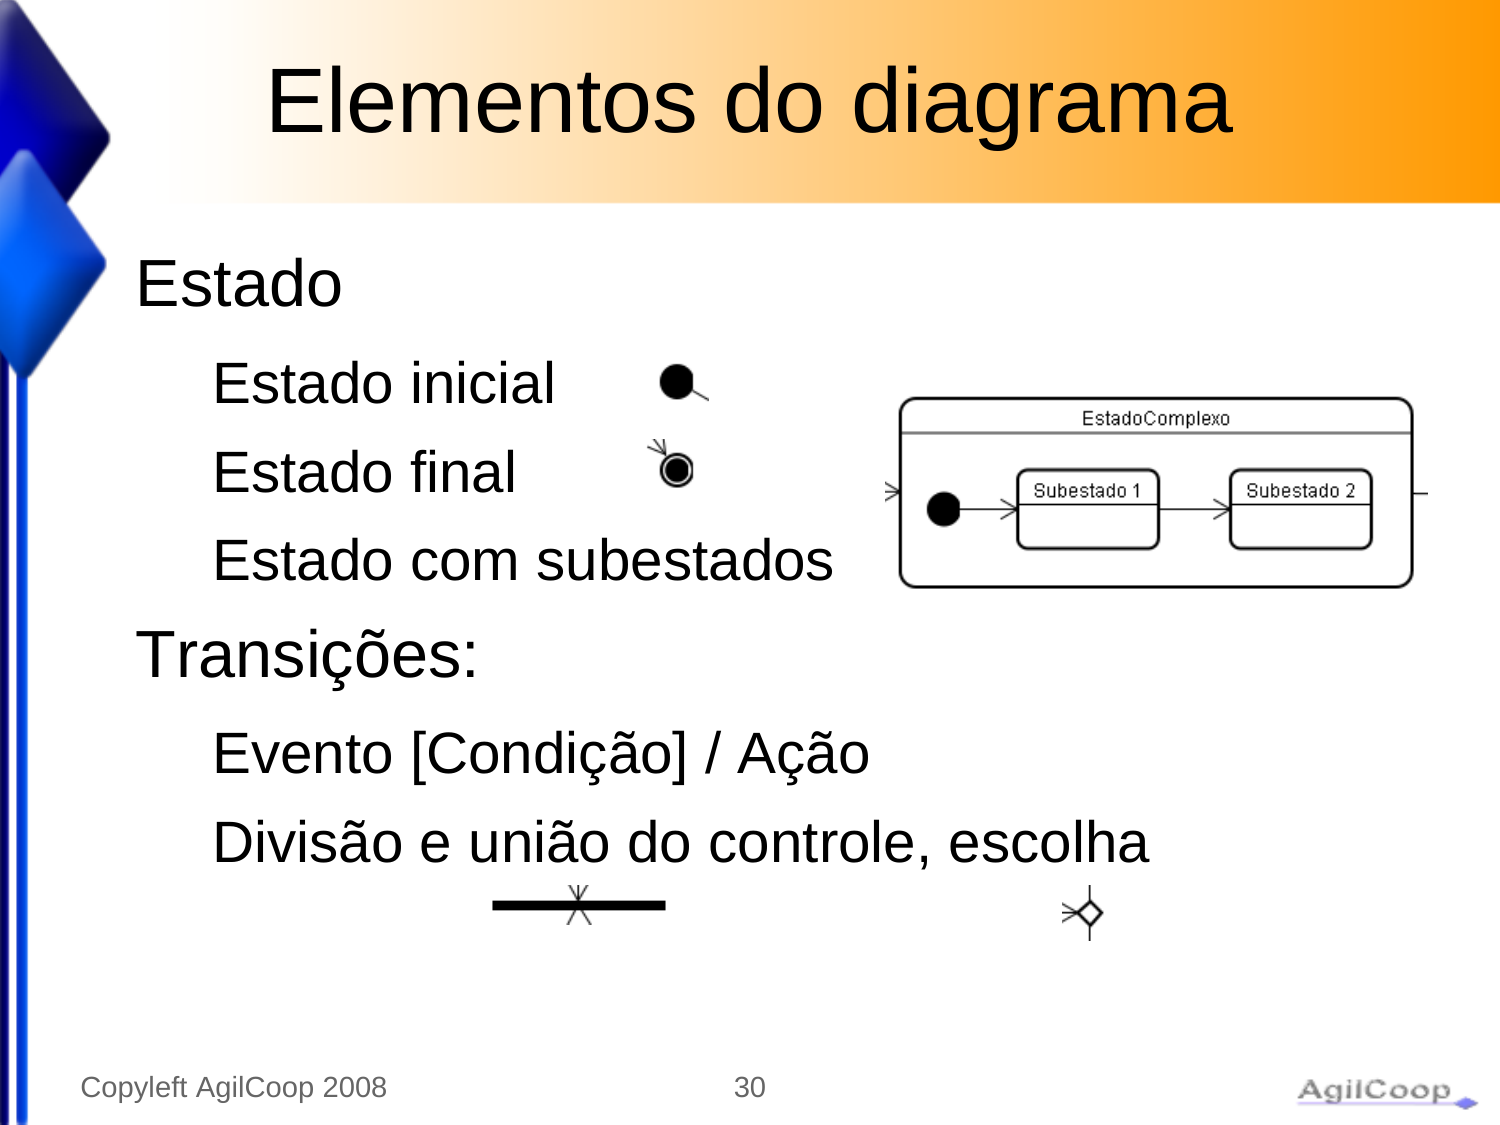

# Elementos do diagrama
Estado
Estado inicial
Estado final
Estado com subestados
Transições:
Evento [Condição] / Ação
Divisão e união do controle, escolha
Copyleft AgilCoop 2008
30